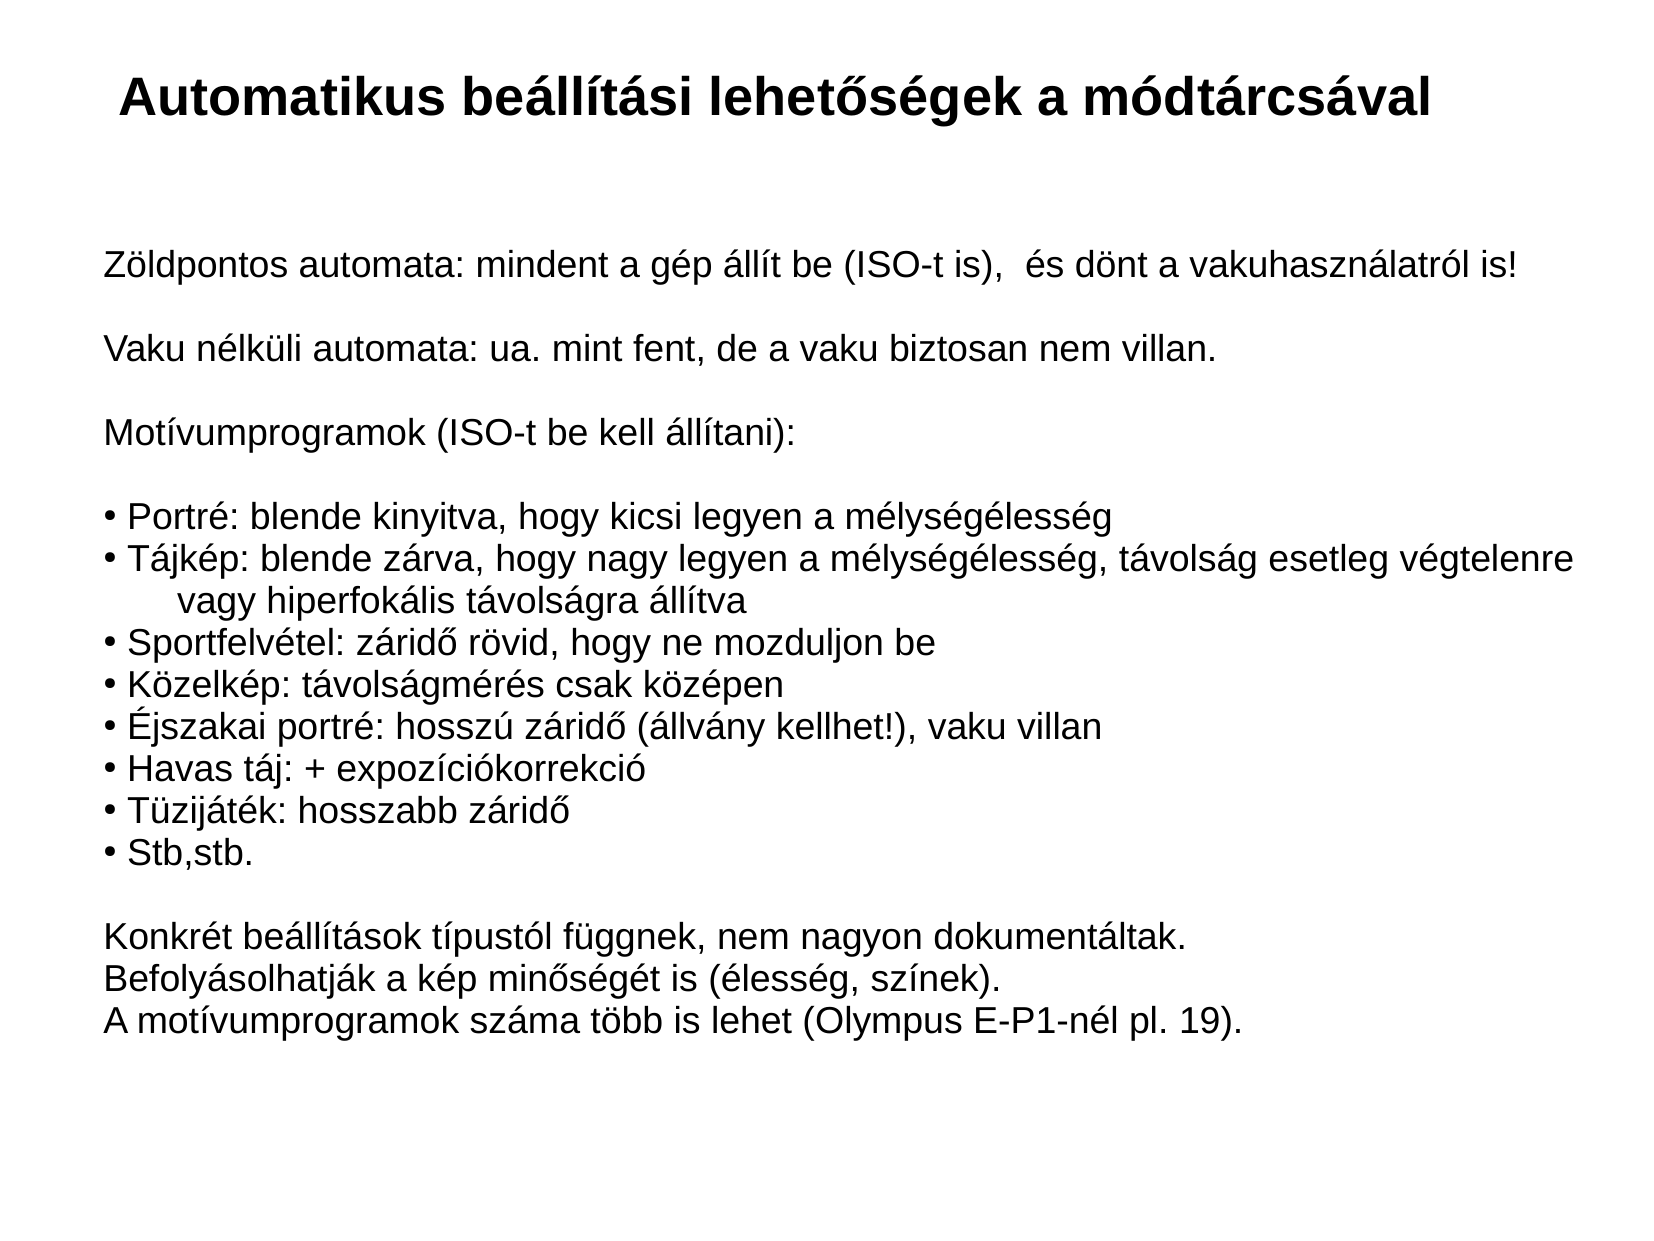

Automatikus beállítási lehetőségek a módtárcsával
Zöldpontos automata: mindent a gép állít be (ISO-t is), és dönt a vakuhasználatról is!
Vaku nélküli automata: ua. mint fent, de a vaku biztosan nem villan.
Motívumprogramok (ISO-t be kell állítani):
 Portré: blende kinyitva, hogy kicsi legyen a mélységélesség
 Tájkép: blende zárva, hogy nagy legyen a mélységélesség, távolság esetleg végtelenre
	vagy hiperfokális távolságra állítva
 Sportfelvétel: záridő rövid, hogy ne mozduljon be
 Közelkép: távolságmérés csak középen
 Éjszakai portré: hosszú záridő (állvány kellhet!), vaku villan
 Havas táj: + expozíciókorrekció
 Tüzijáték: hosszabb záridő
 Stb,stb.
Konkrét beállítások típustól függnek, nem nagyon dokumentáltak.
Befolyásolhatják a kép minőségét is (élesség, színek).
A motívumprogramok száma több is lehet (Olympus E-P1-nél pl. 19).